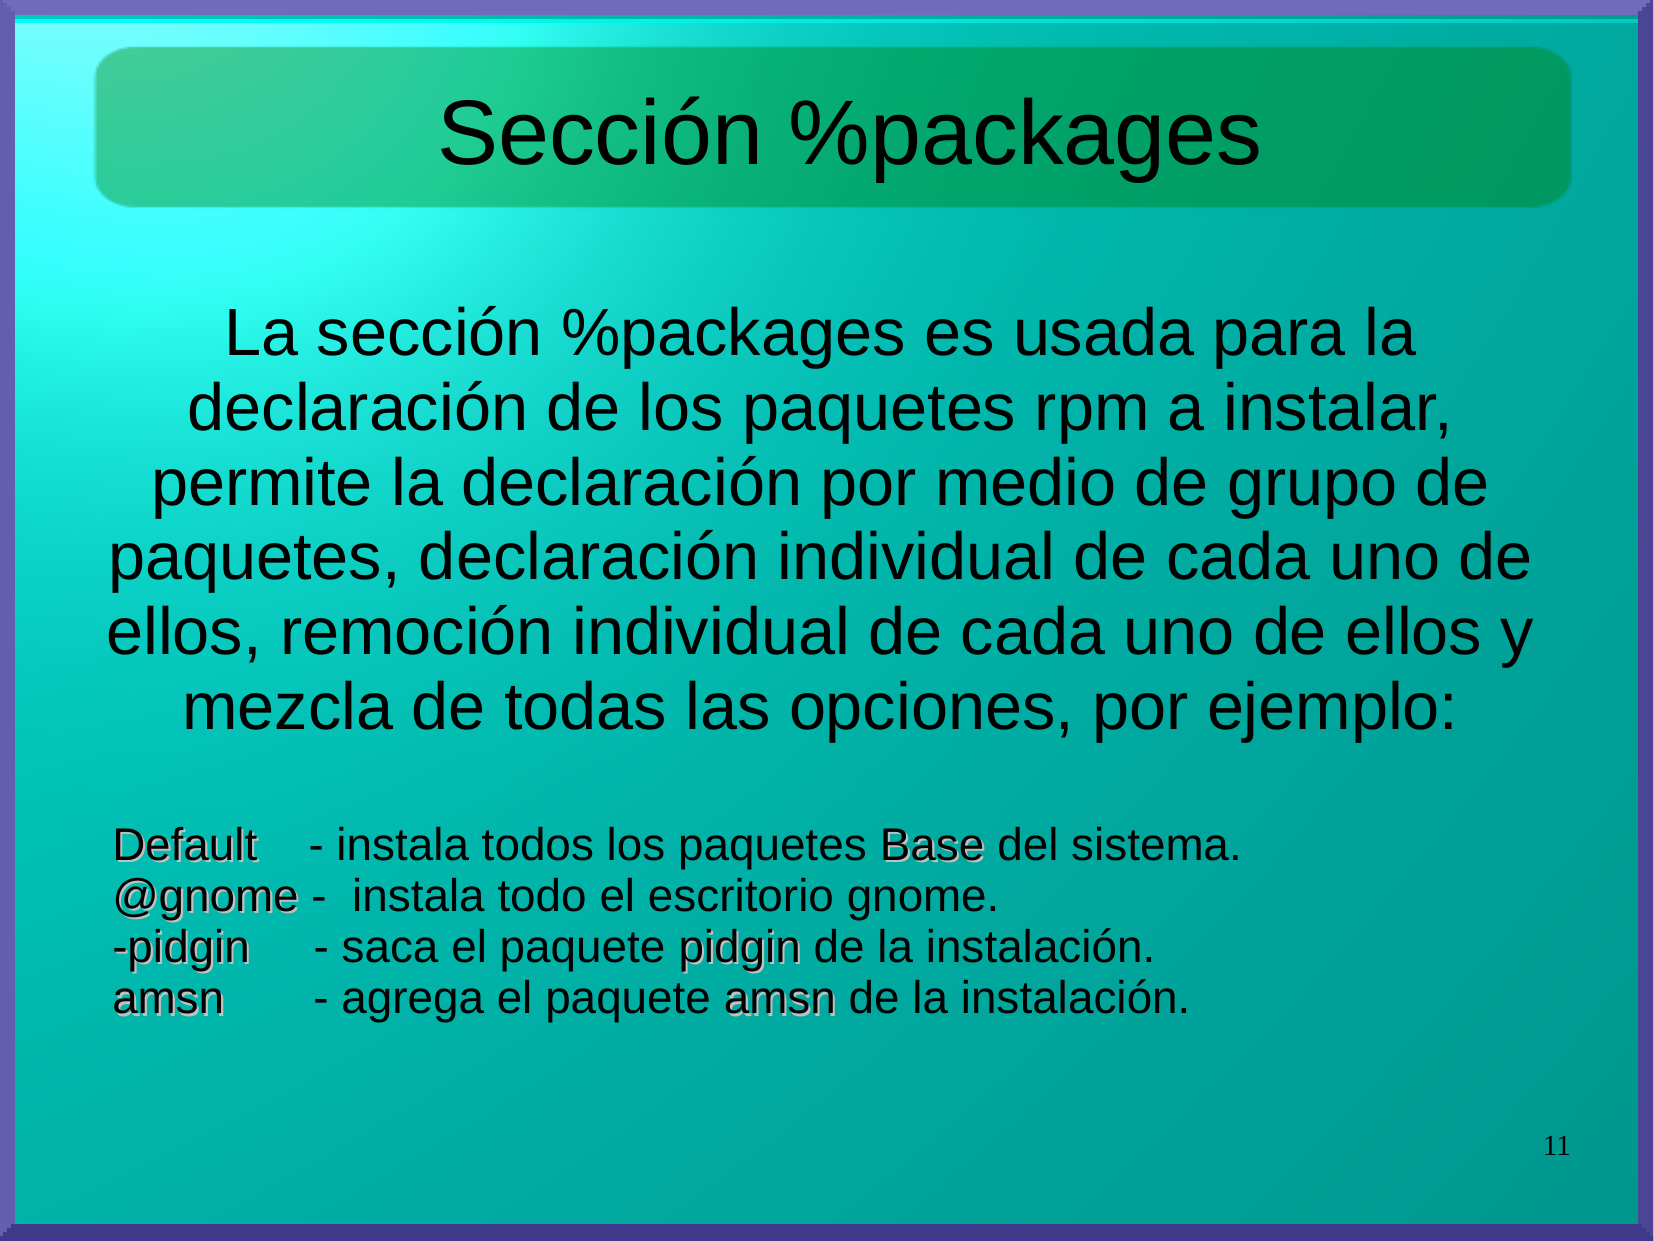

# Sección %packages
La sección %packages es usada para la declaración de los paquetes rpm a instalar, permite la declaración por medio de grupo de paquetes, declaración individual de cada uno de ellos, remoción individual de cada uno de ellos y mezcla de todas las opciones, por ejemplo:
Default - instala todos los paquetes Base del sistema.
@gnome - instala todo el escritorio gnome.
-pidgin - saca el paquete pidgin de la instalación.
amsn - agrega el paquete amsn de la instalación.
11